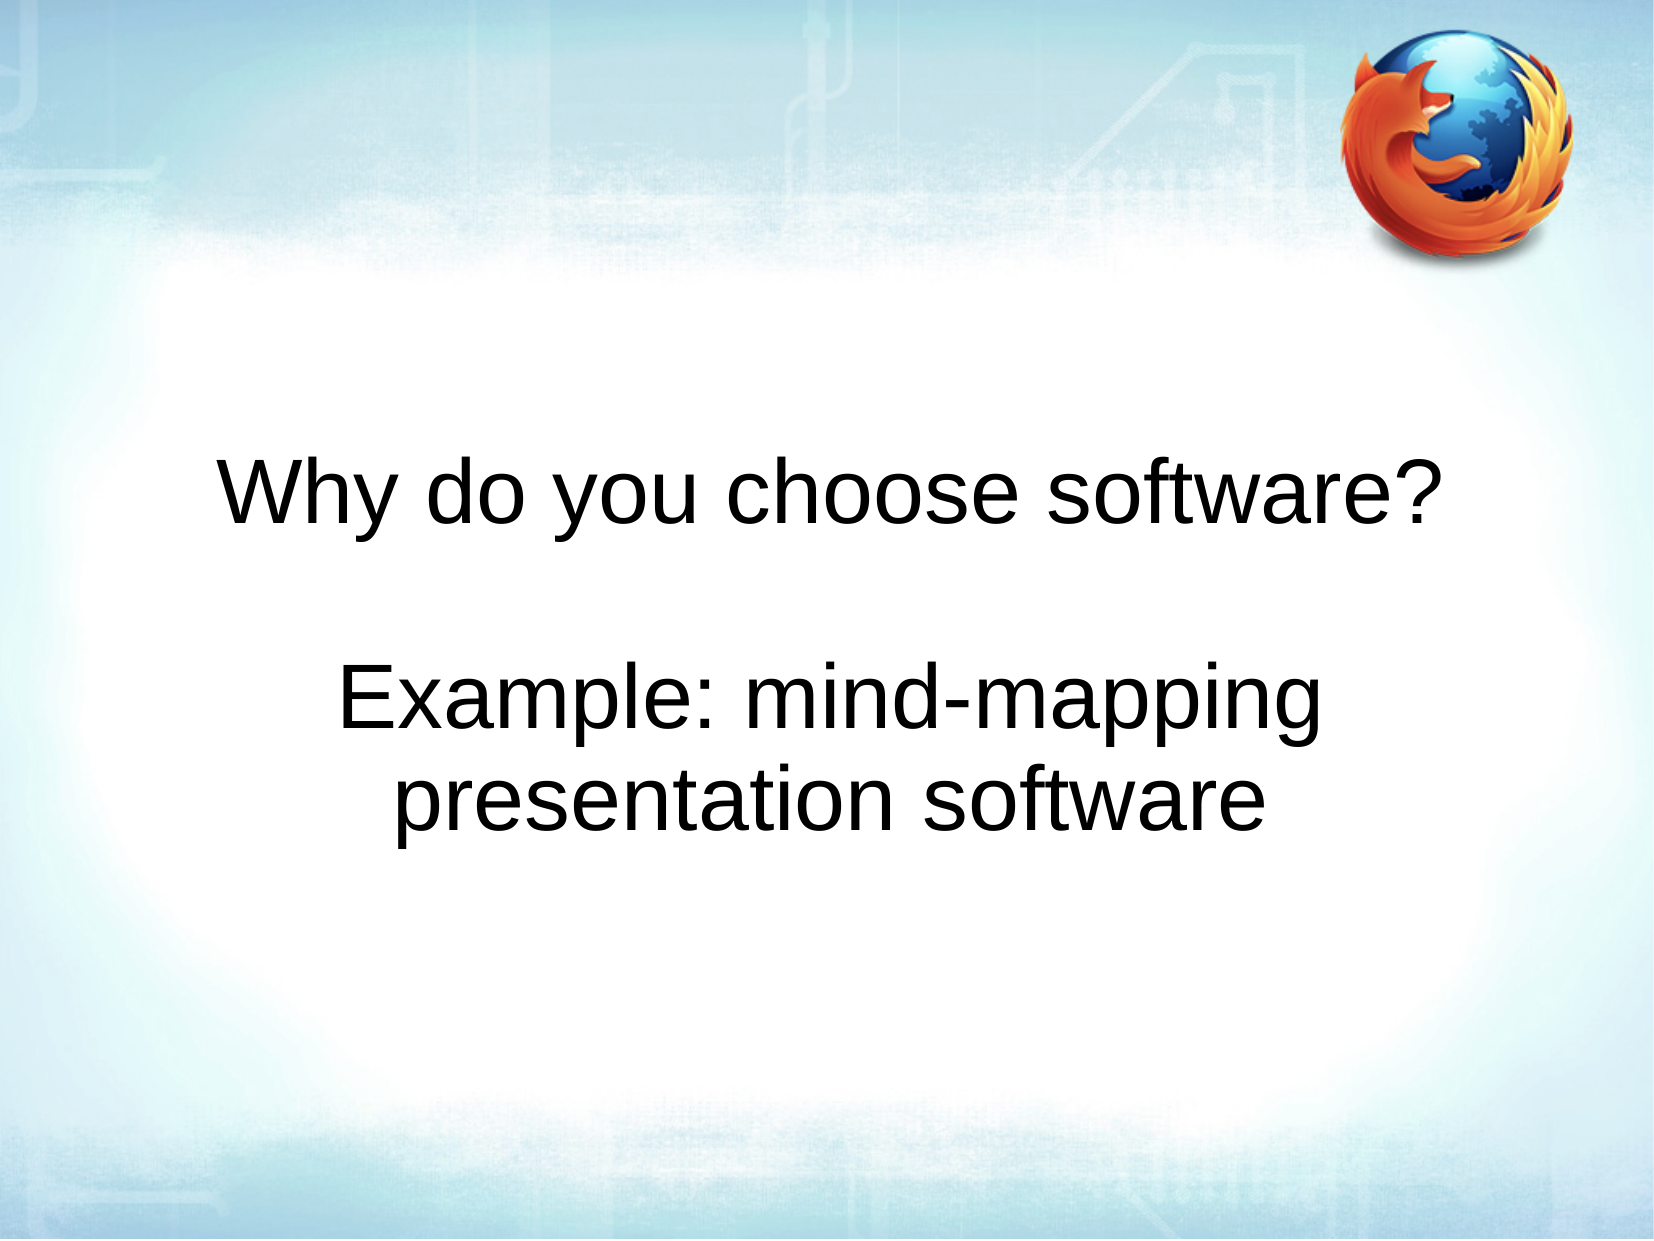

# Why do you choose software? Example: mind-mapping presentation software